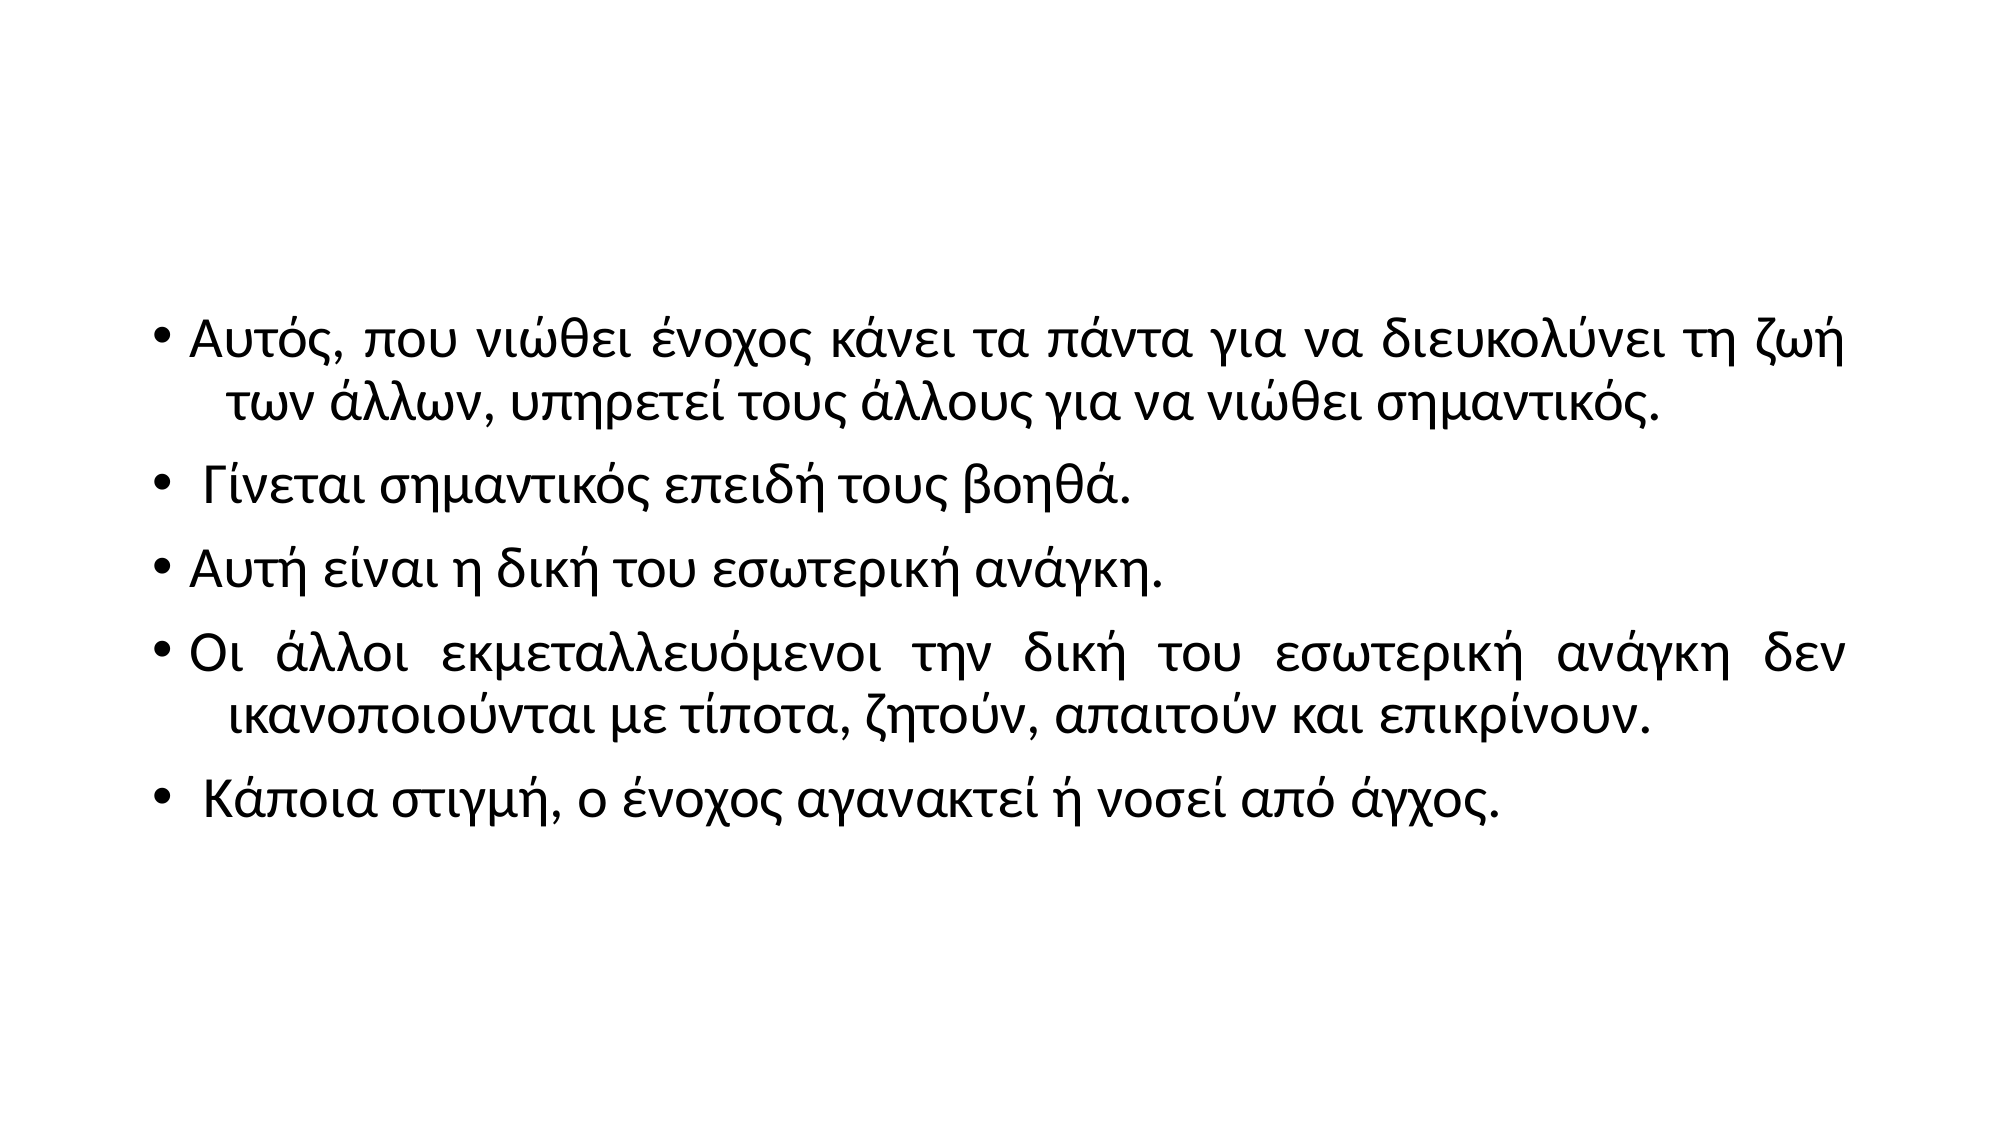

#
Αυτός, που νιώθει ένοχος κάνει τα πάντα για να διευκολύνει τη ζωή των άλλων, υπηρετεί τους άλλους για να νιώθει σημαντικός.
 Γίνεται σημαντικός επειδή τους βοηθά.
Αυτή είναι η δική του εσωτερική ανάγκη.
Οι άλλοι εκμεταλλευόμενοι την δική του εσωτερική ανάγκη δεν ικανοποιούνται με τίποτα, ζητούν, απαιτούν και επικρίνουν.
 Κάποια στιγμή, ο ένοχος αγανακτεί ή νοσεί από άγχος.